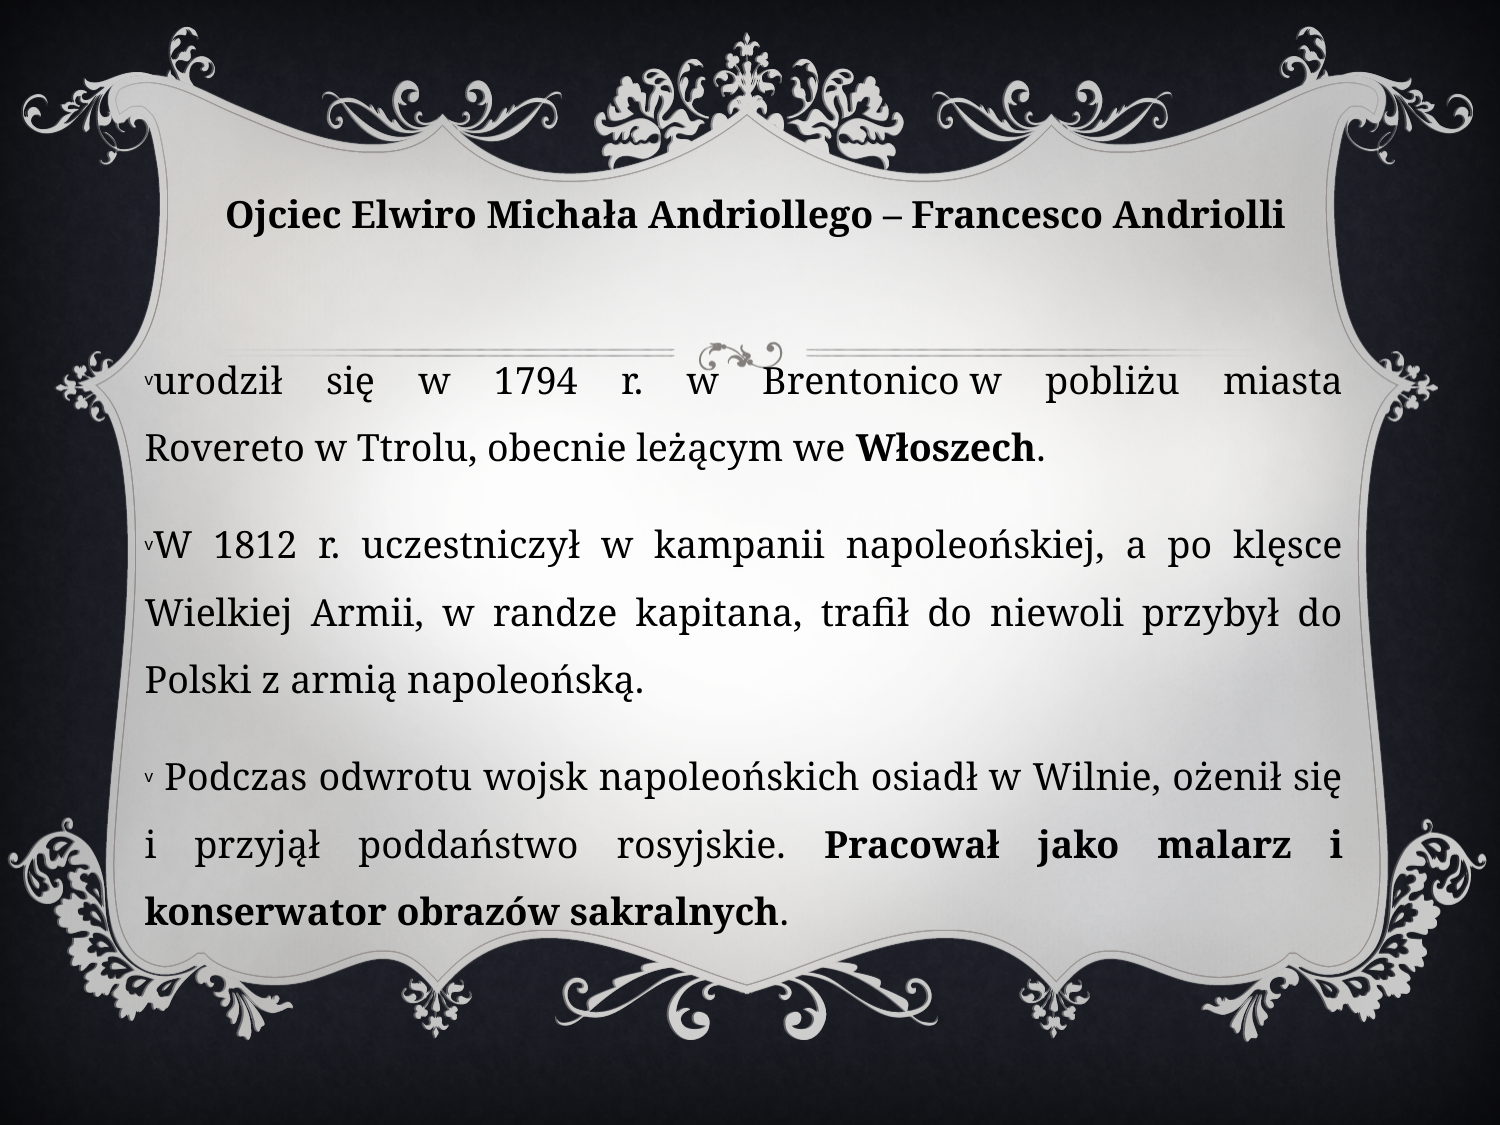

# Ojciec Elwiro Michała Andriollego – Francesco Andriolli
urodził się w 1794 r. w Brentonico w pobliżu miasta Rovereto w Ttrolu, obecnie leżącym we Włoszech.
W 1812 r. uczestniczył w kampanii napoleońskiej, a po klęsce Wielkiej Armii, w randze kapitana, trafił do niewoli przybył do Polski z armią napoleońską.
 Podczas odwrotu wojsk napoleońskich osiadł w Wilnie, ożenił się i przyjął poddaństwo rosyjskie. Pracował jako malarz i konserwator obrazów sakralnych.